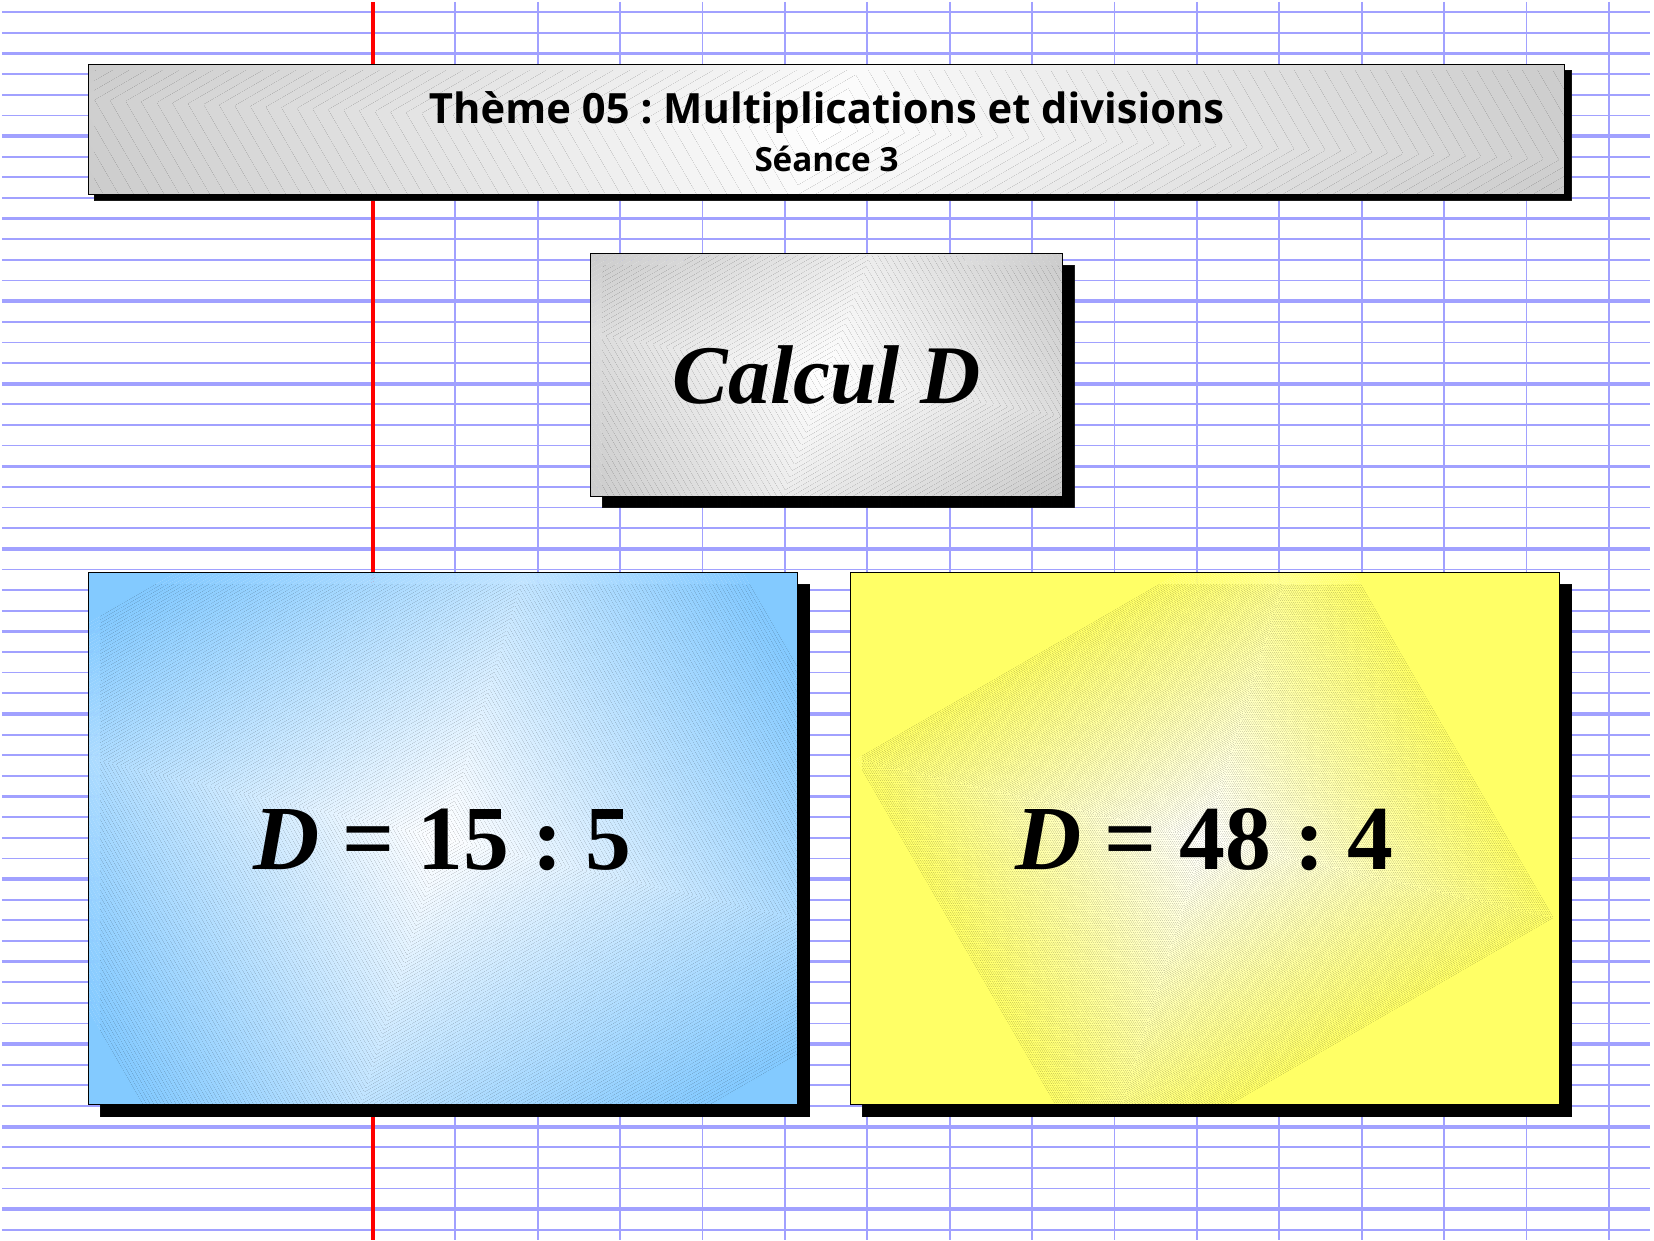

Thème XX : Xxxxxxxxxxxxxxxxxxxxxxxxxxxxxx
Séance x
Thème 05 : Fractions décimales
Séance 1
Thème 05 : Multiplications et divisions
Séance 1
Thème 05 : Multiplications et divisions
Séance 1
Thème 05 : Multiplications et divisions
Séance 2
Thème 05 : Multiplications et divisions
Séance 3
Calcul D
10
11
12
13
14
15
9
0
1
2
3
4
5
6
7
8
D = 15 : 5
D = 48 : 4